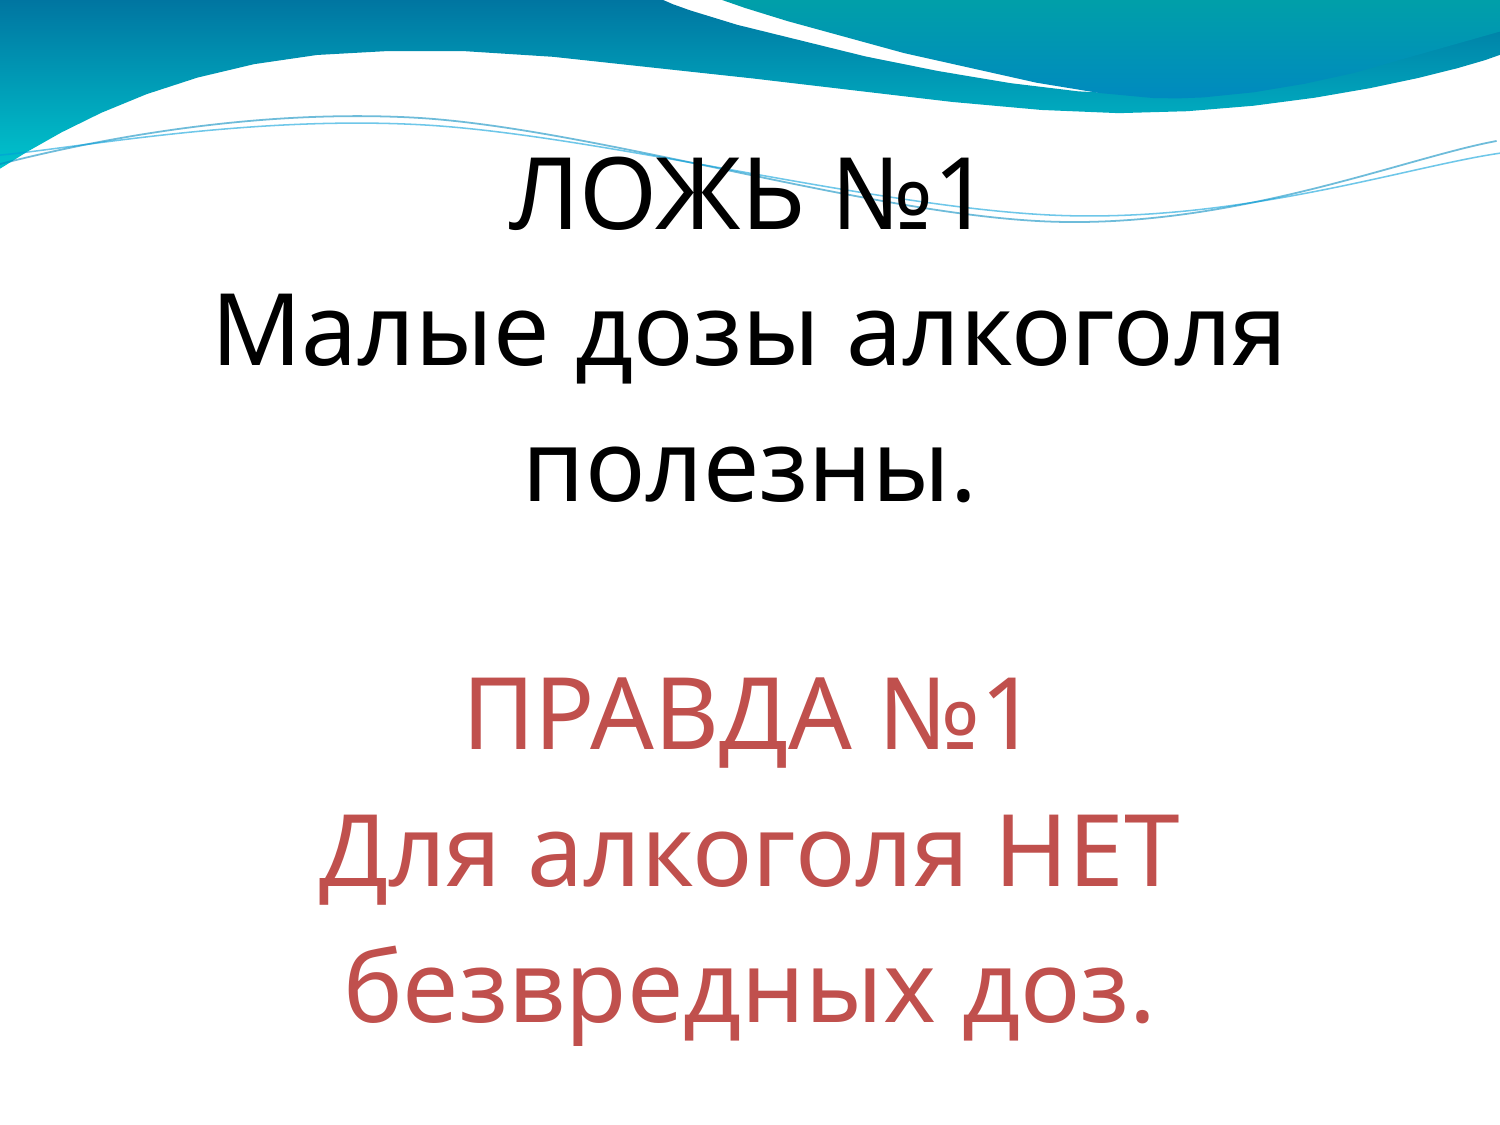

ЛОЖЬ №1
Малые дозы алкоголя полезны.
ПРАВДА №1
Для алкоголя НЕТ безвредных доз.